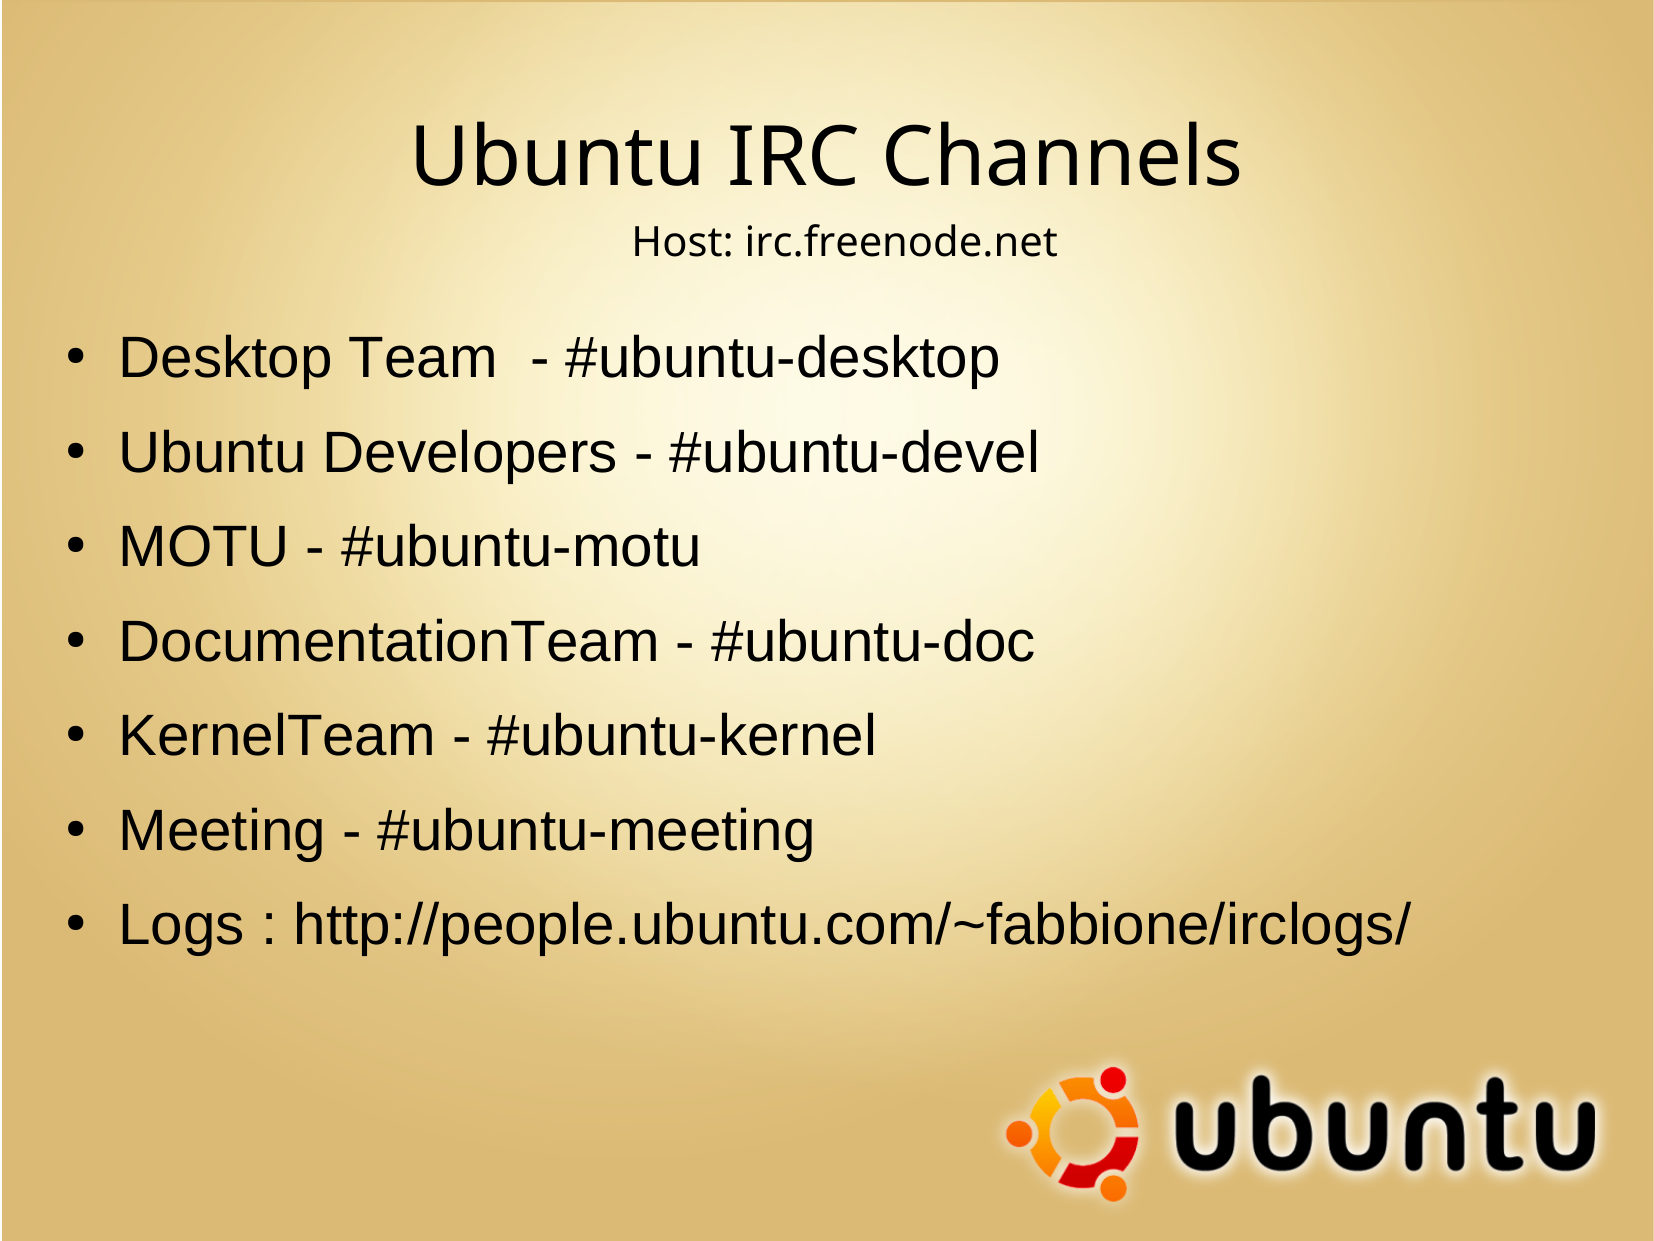

# Ubuntu IRC Channels
Host: irc.freenode.net
Desktop Team - #ubuntu-desktop
Ubuntu Developers - #ubuntu-devel
MOTU - #ubuntu-motu
DocumentationTeam - #ubuntu-doc
KernelTeam - #ubuntu-kernel
Meeting - #ubuntu-meeting
Logs : http://people.ubuntu.com/~fabbione/irclogs/